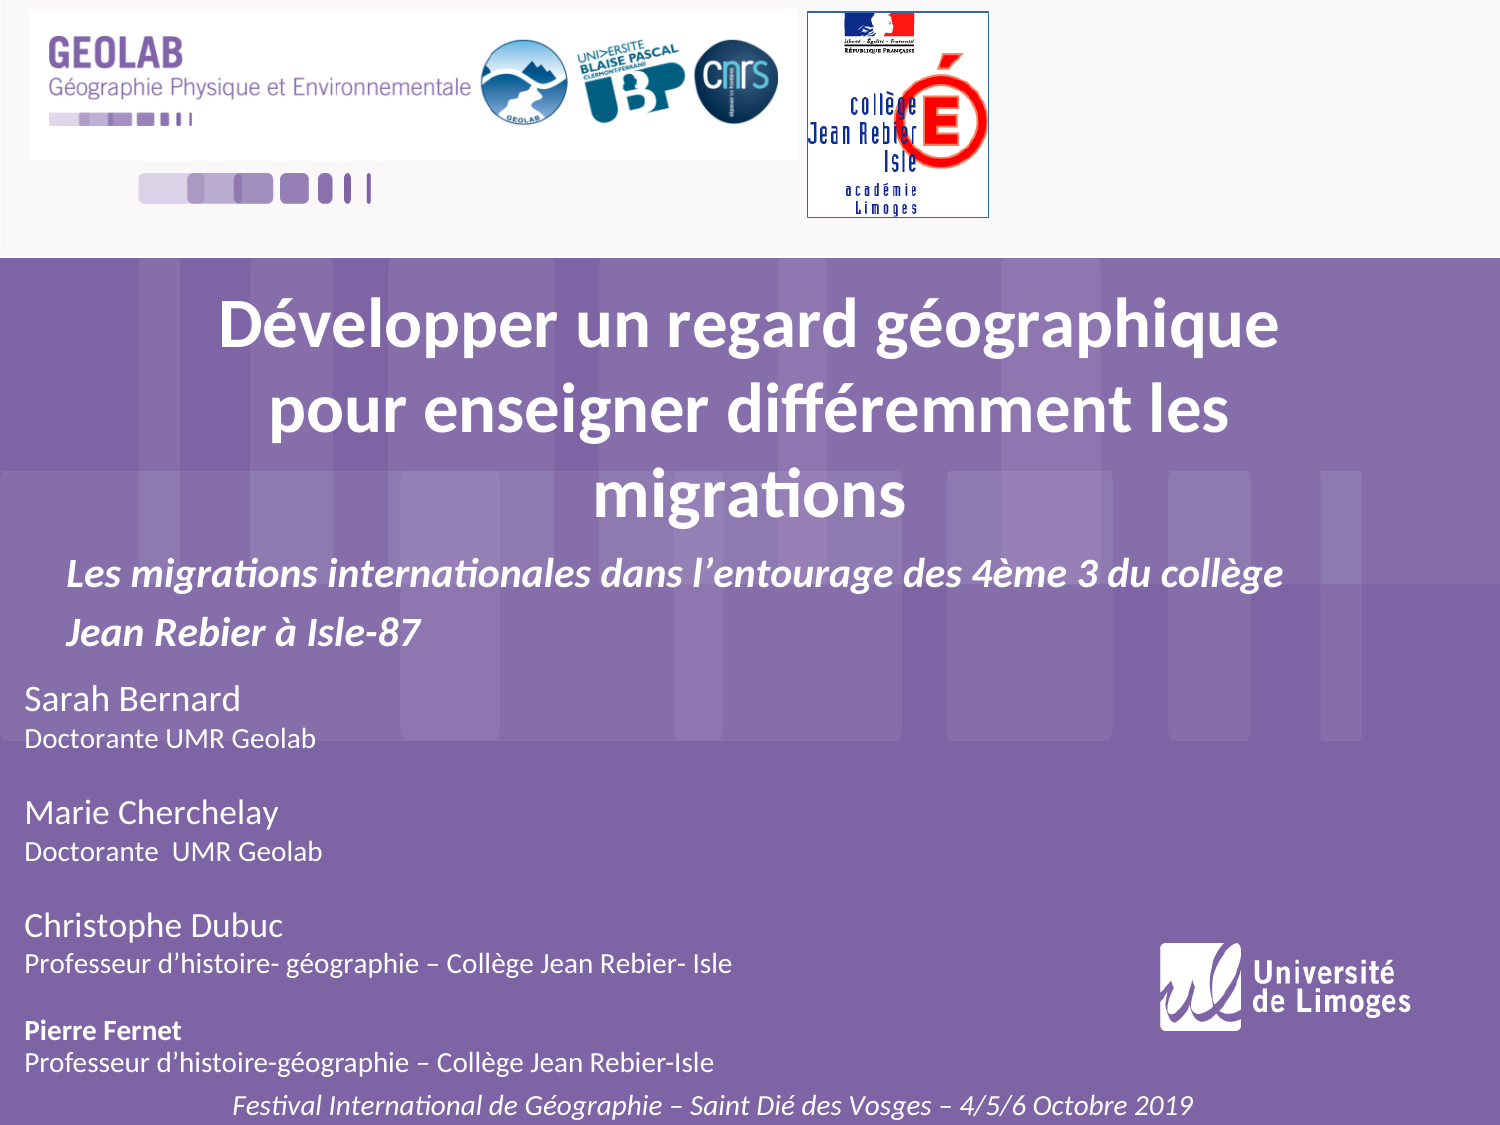

Développer un regard géographique pour enseigner différemment les migrations
Les migrations internationales dans l’entourage des 4ème 3 du collège
Jean Rebier à Isle-87
Sarah Bernard
Doctorante UMR Geolab
Marie Cherchelay
Doctorante UMR Geolab
Christophe Dubuc
Professeur d’histoire- géographie – Collège Jean Rebier- Isle
Pierre Fernet
Professeur d’histoire-géographie – Collège Jean Rebier-Isle
Festival International de Géographie – Saint Dié des Vosges – 4/5/6 Octobre 2019